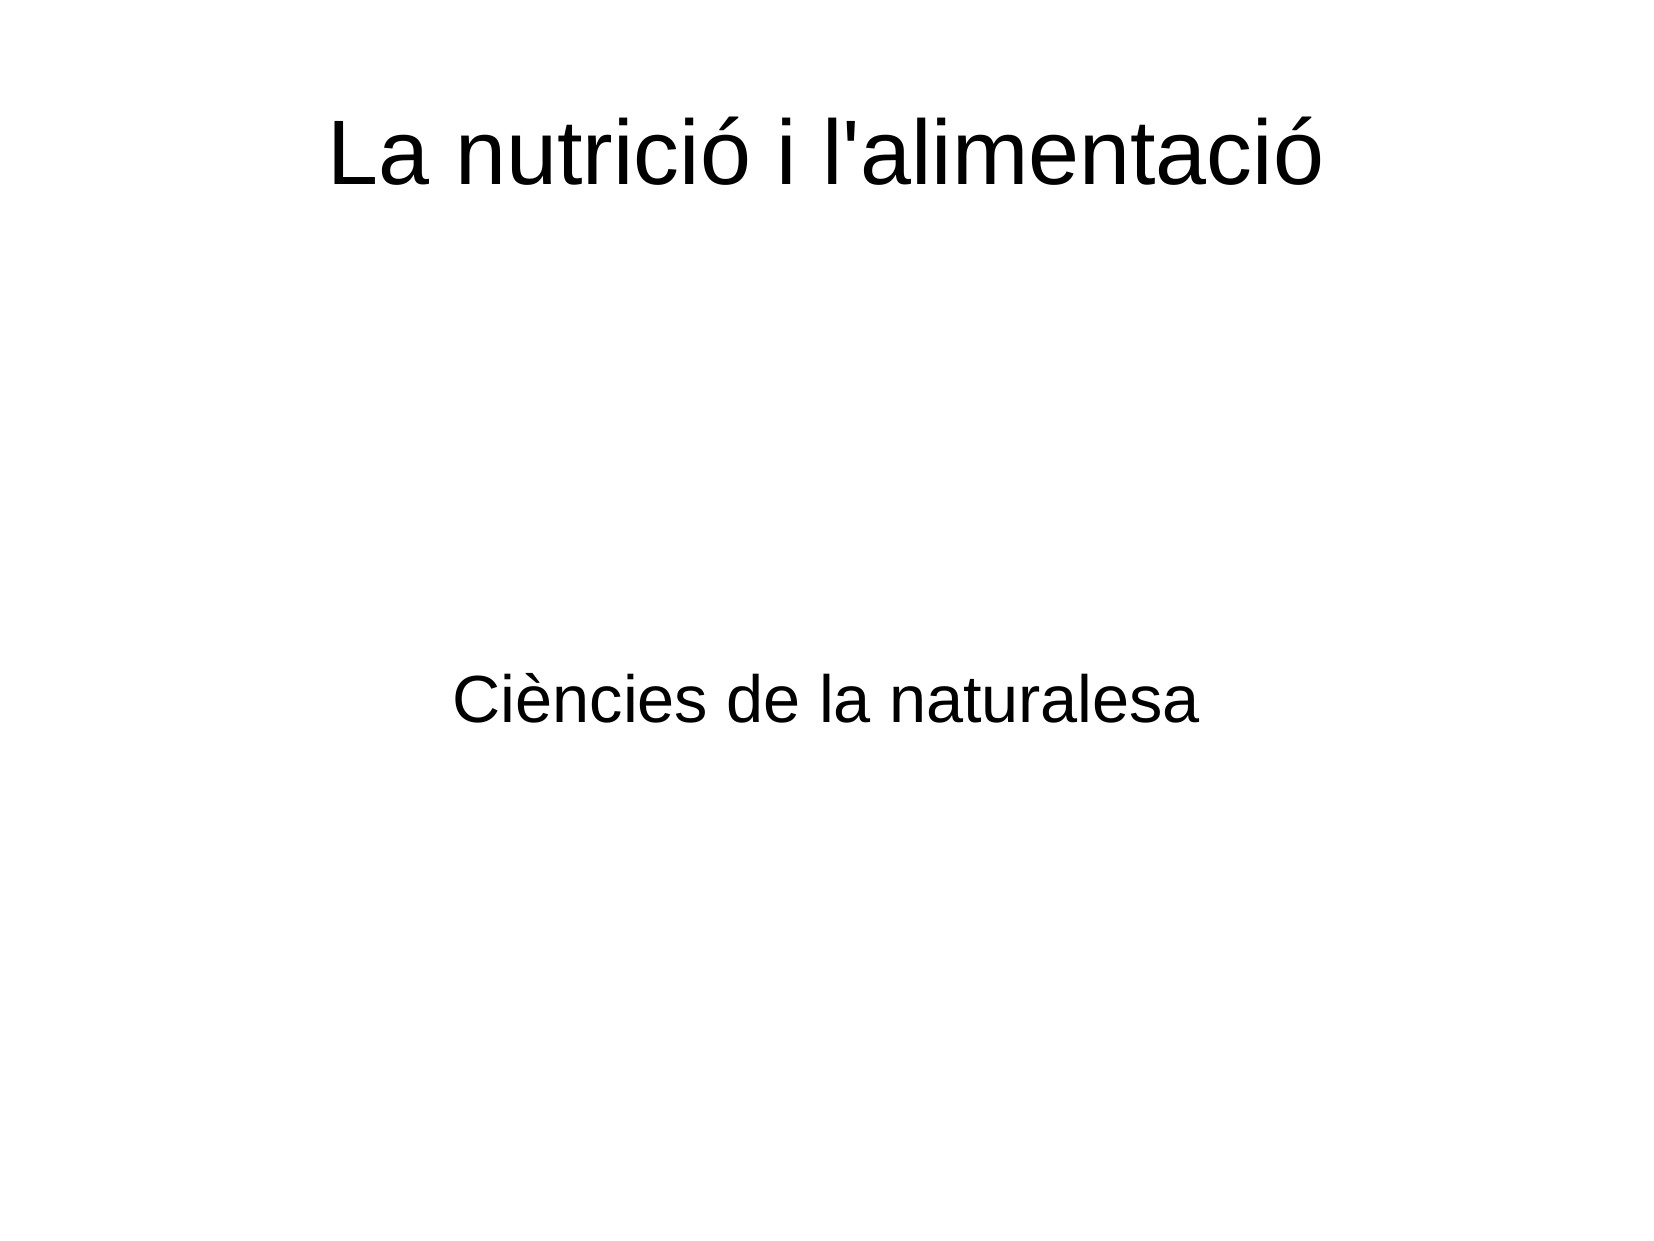

# La nutrició i l'alimentació
Ciències de la naturalesa